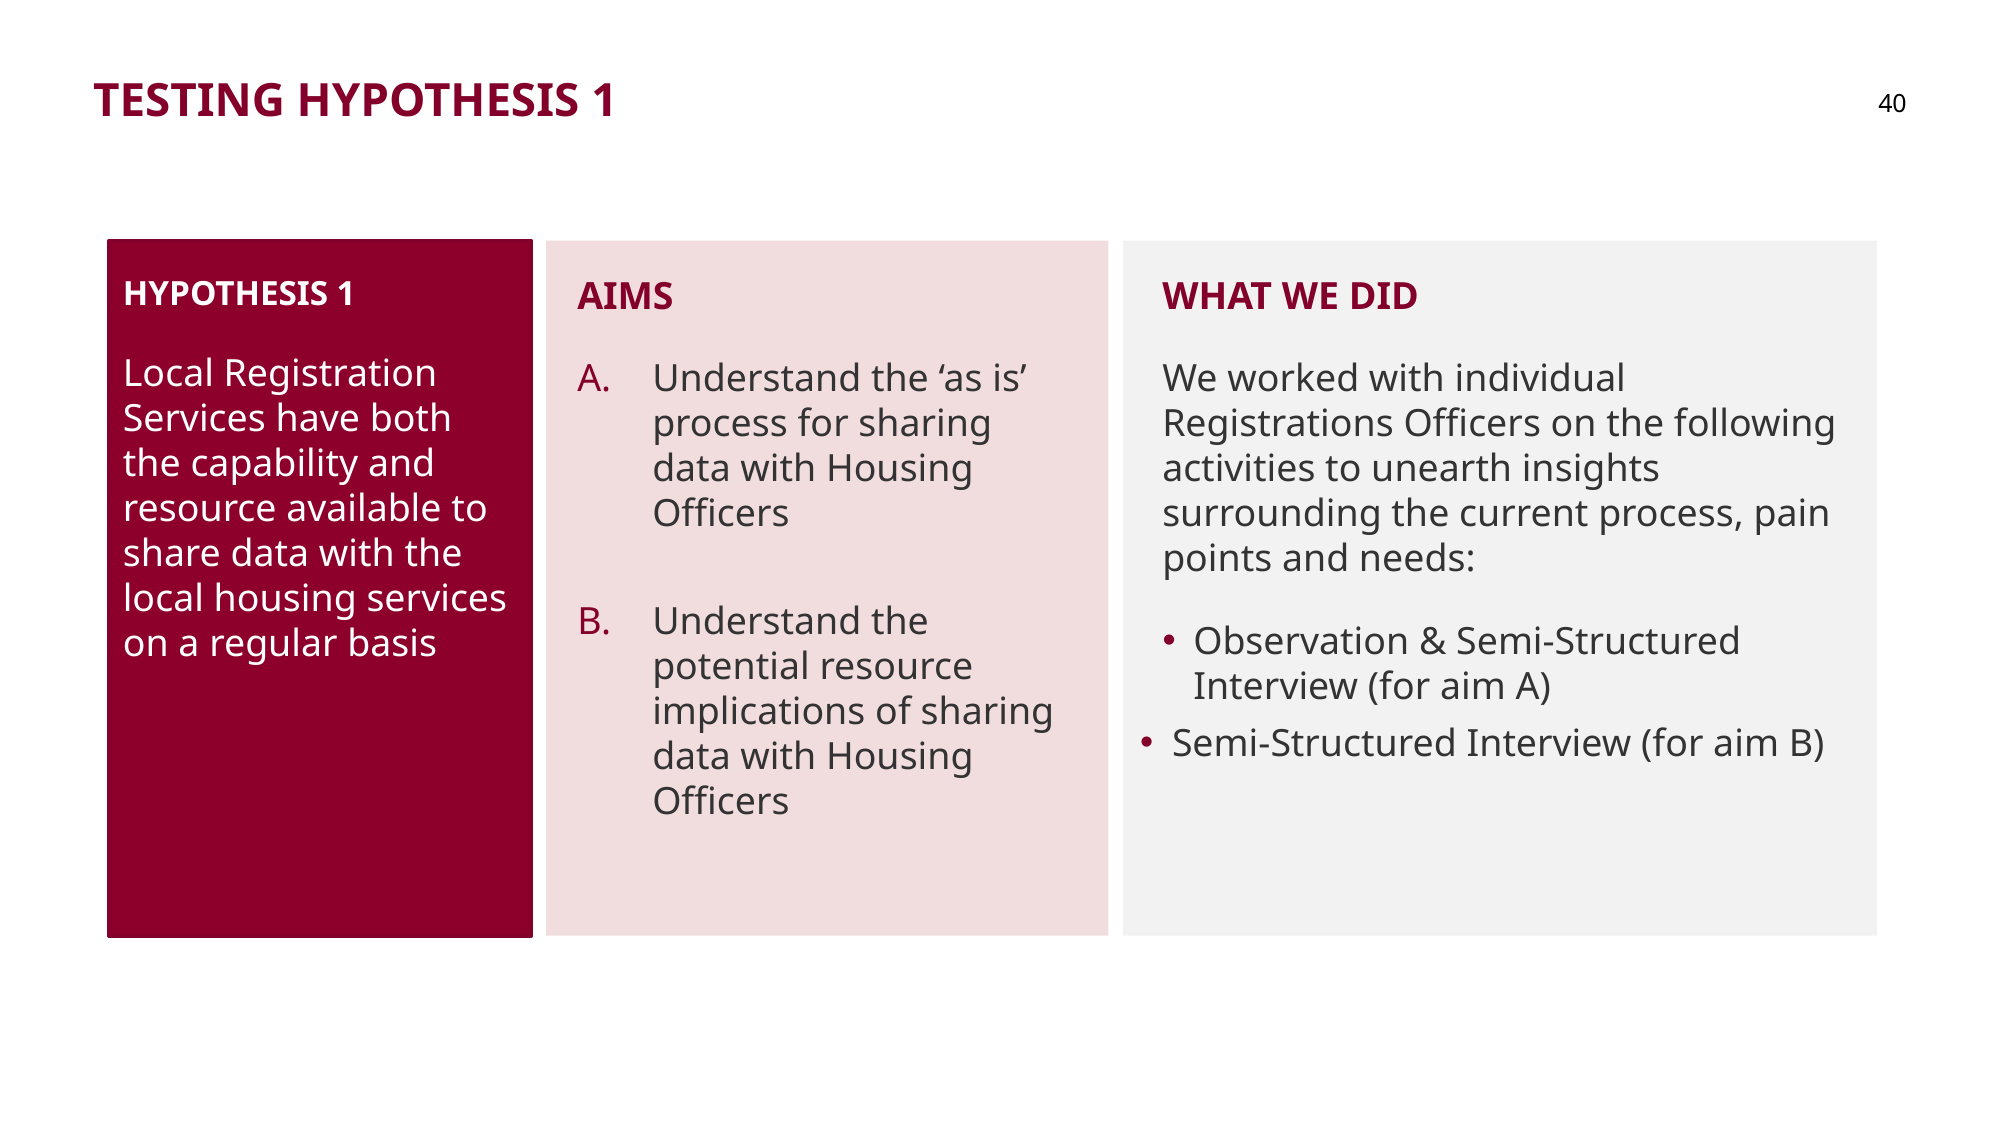

# TESTING HYPOTHESIS 1
HYPOTHESIS 1
Local Registration Services have both the capability and resource available to share data with the local housing services on a regular basis
AIMS
Understand the ‘as is’ process for sharing data with Housing Officers
Understand the potential resource implications of sharing data with Housing Officers
WHAT WE DID
We worked with individual Registrations Officers on the following activities to unearth insights surrounding the current process, pain points and needs:
Observation & Semi-Structured Interview (for aim A)
 Semi-Structured Interview (for aim B)